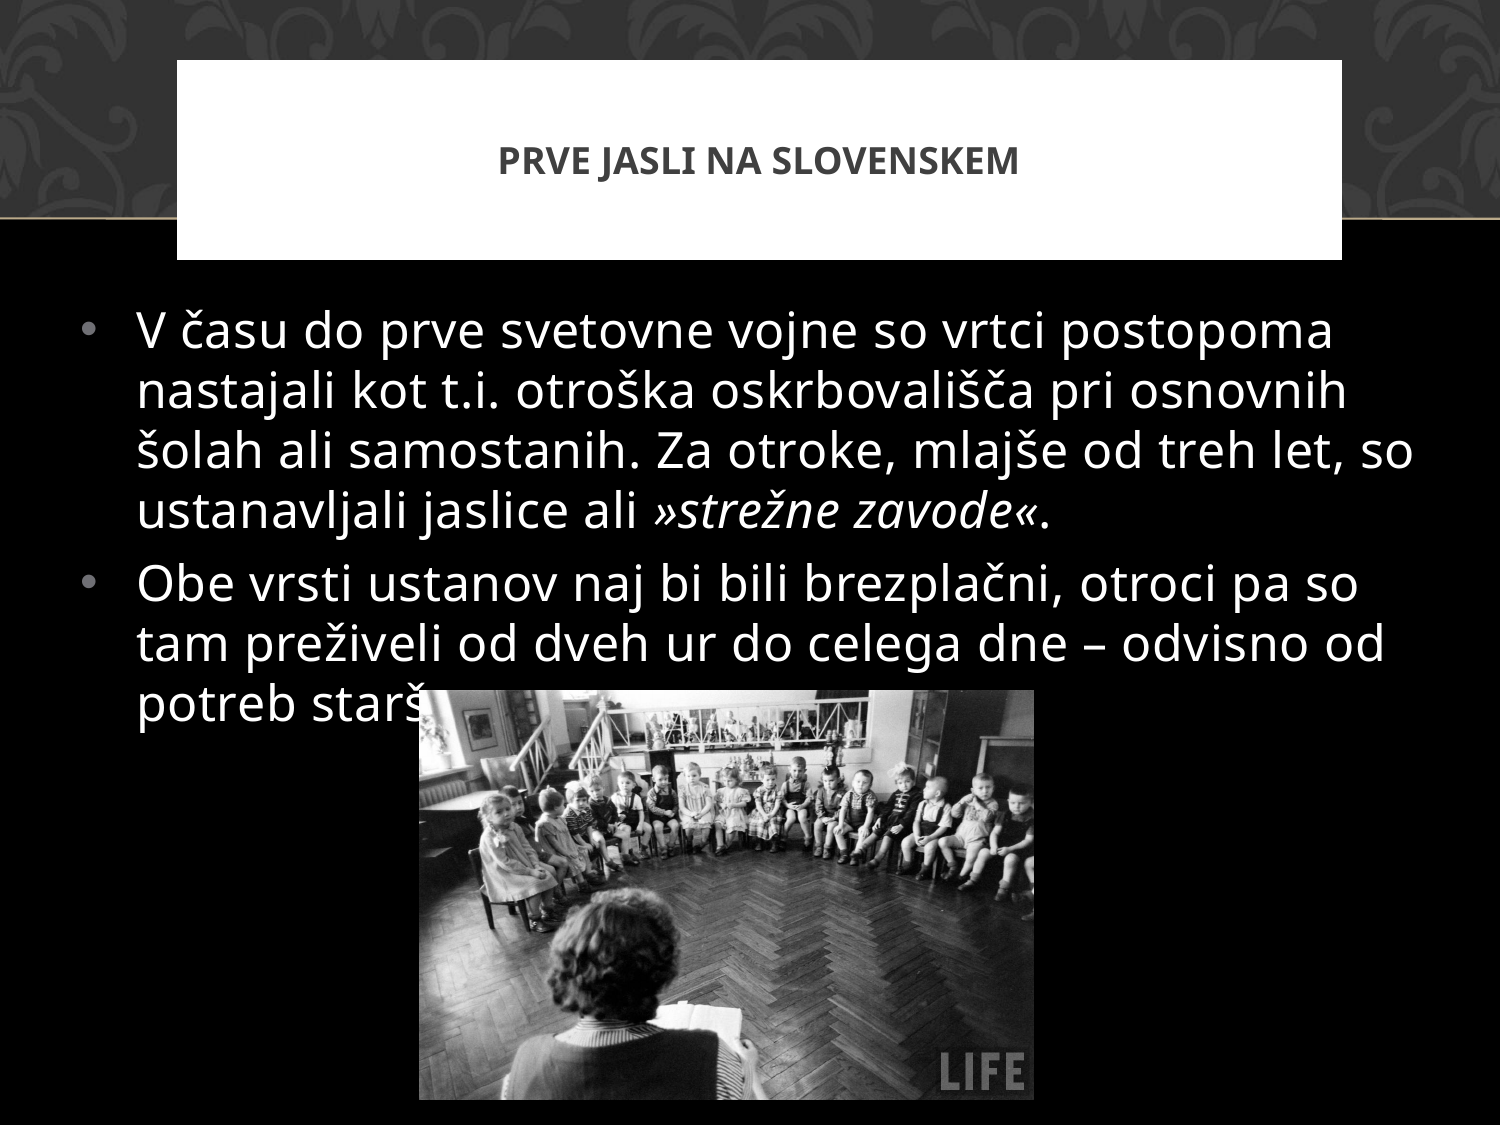

Prve jasli na Slovenskem
# V času do prve svetovne vojne so vrtci postopoma nastajali kot t.i. otroška oskrbovališča pri osnovnih šolah ali samostanih. Za otroke, mlajše od treh let, so ustanavljali jaslice ali »strežne zavode«.
Obe vrsti ustanov naj bi bili brezplačni, otroci pa so tam preživeli od dveh ur do celega dne – odvisno od potreb staršev.